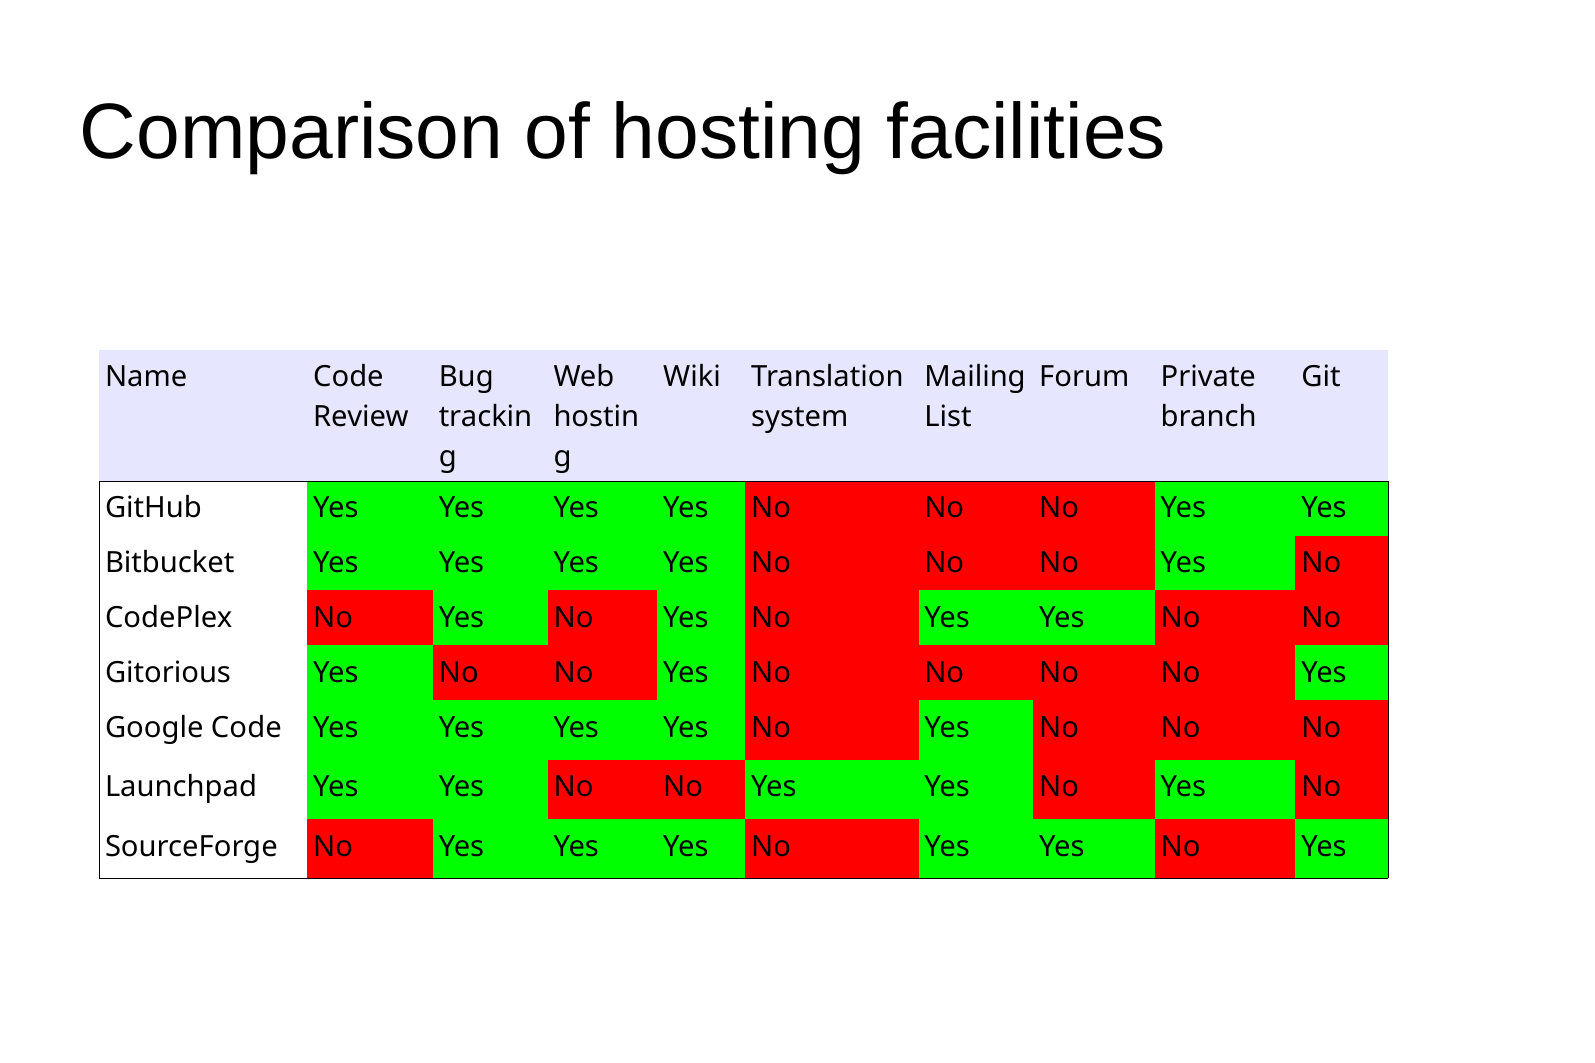

# Comparison of hosting facilities
| Name | Code Review | Bug tracking | Web hosting | Wiki | Translation system | Mailing List | Forum | Private branch | Git |
| --- | --- | --- | --- | --- | --- | --- | --- | --- | --- |
| GitHub | Yes | Yes | Yes | Yes | No | No | No | Yes | Yes |
| Bitbucket | Yes | Yes | Yes | Yes | No | No | No | Yes | No |
| CodePlex | No | Yes | No | Yes | No | Yes | Yes | No | No |
| Gitorious | Yes | No | No | Yes | No | No | No | No | Yes |
| Google Code | Yes | Yes | Yes | Yes | No | Yes | No | No | No |
| Launchpad | Yes | Yes | No | No | Yes | Yes | No | Yes | No |
| SourceForge | No | Yes | Yes | Yes | No | Yes | Yes | No | Yes |